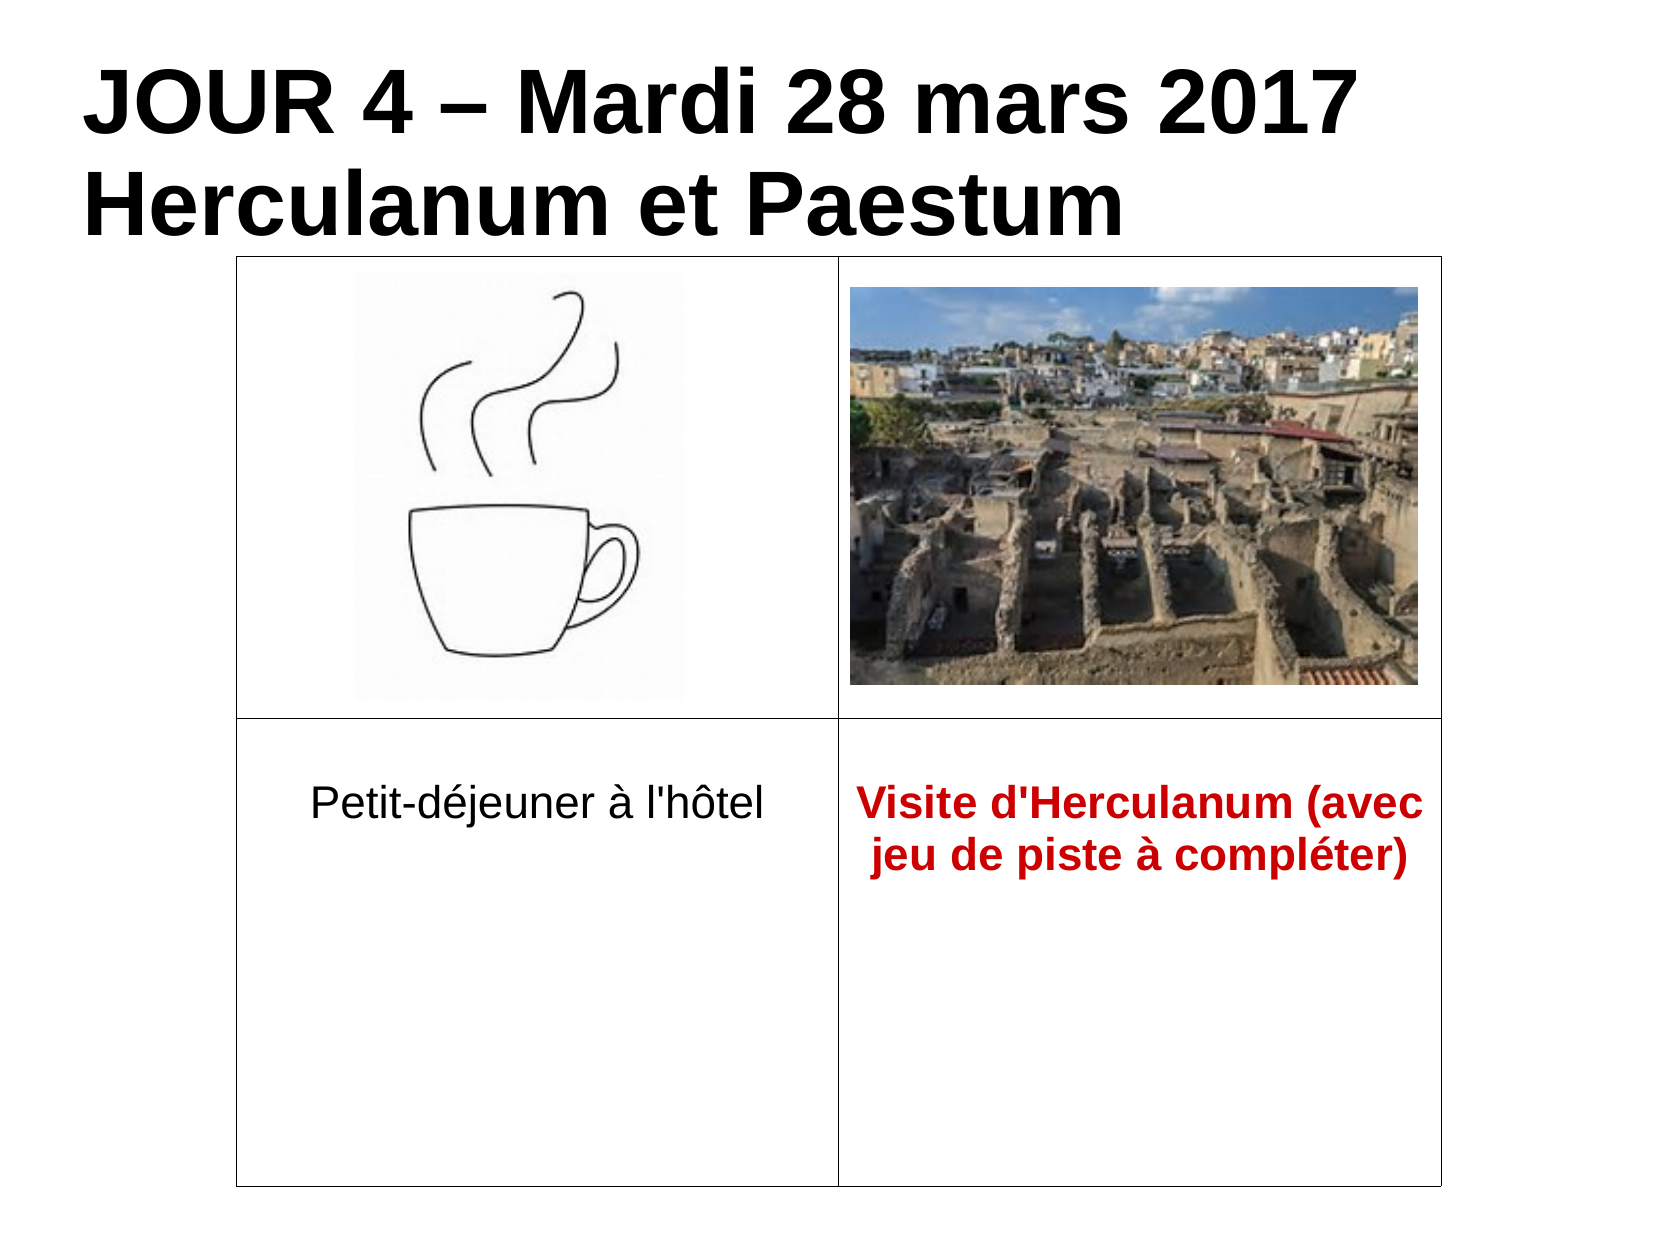

# JOUR 4 – Mardi 28 mars 2017 Herculanum et Paestum
| | |
| --- | --- |
| Petit-déjeuner à l'hôtel | Visite d'Herculanum (avec jeu de piste à compléter) |